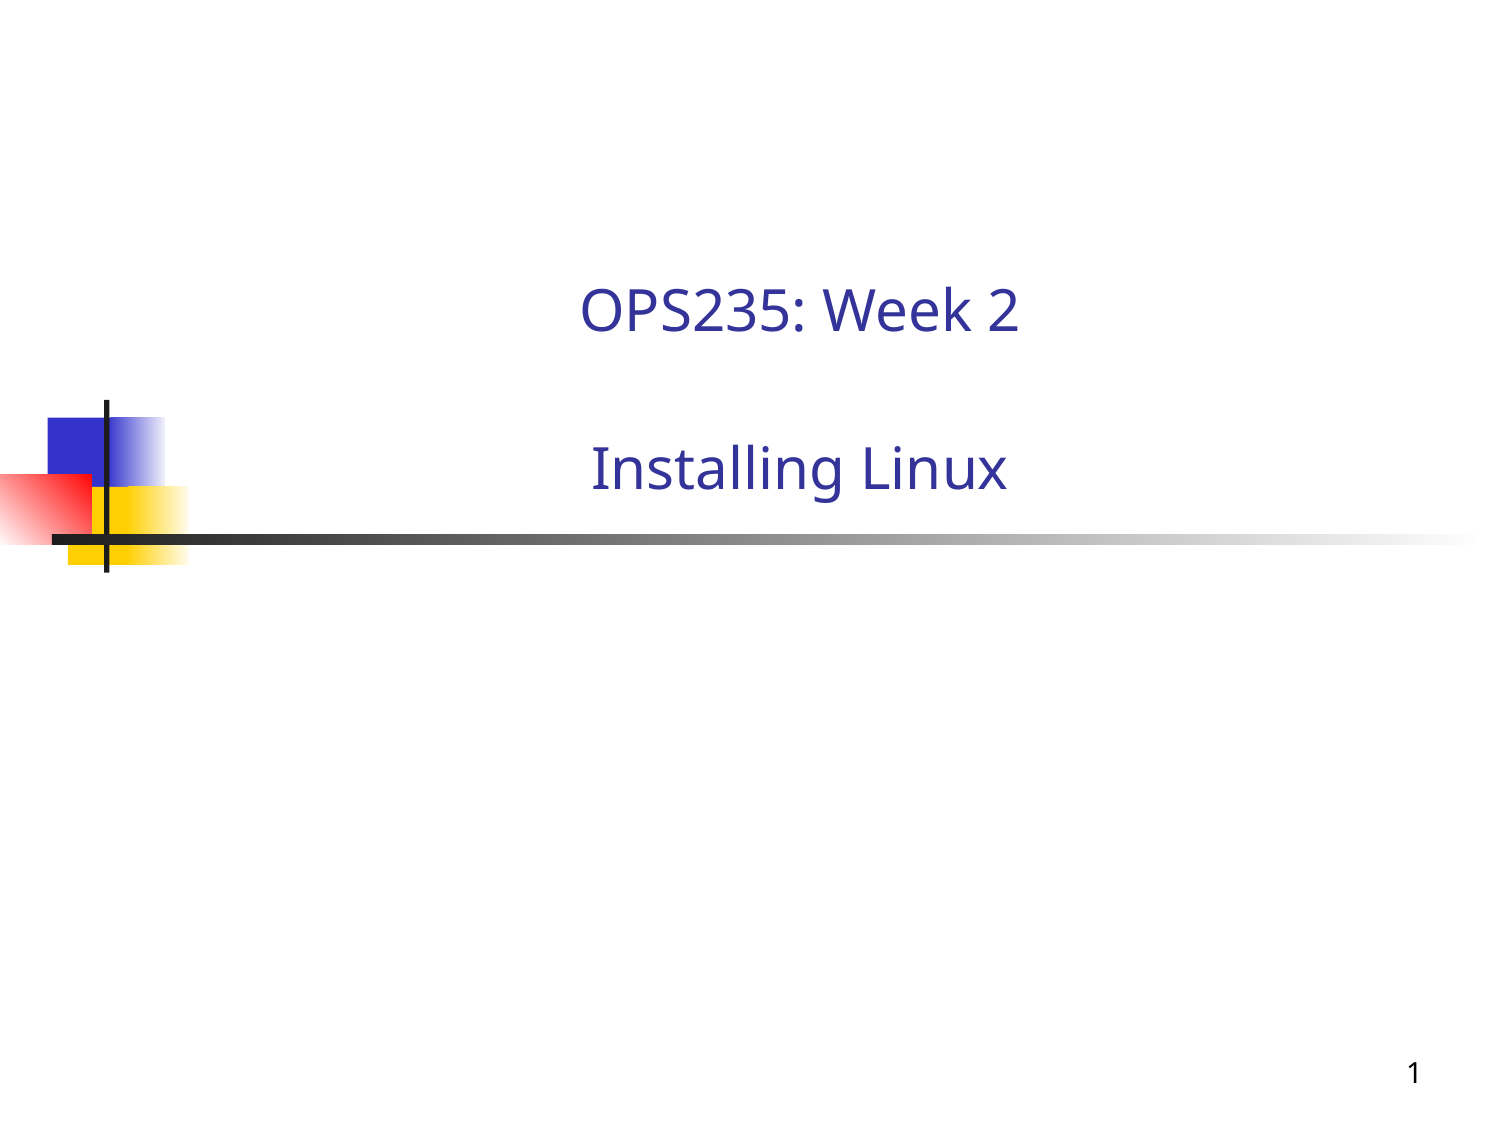

# OPS235: Week 2 Installing Linux
1